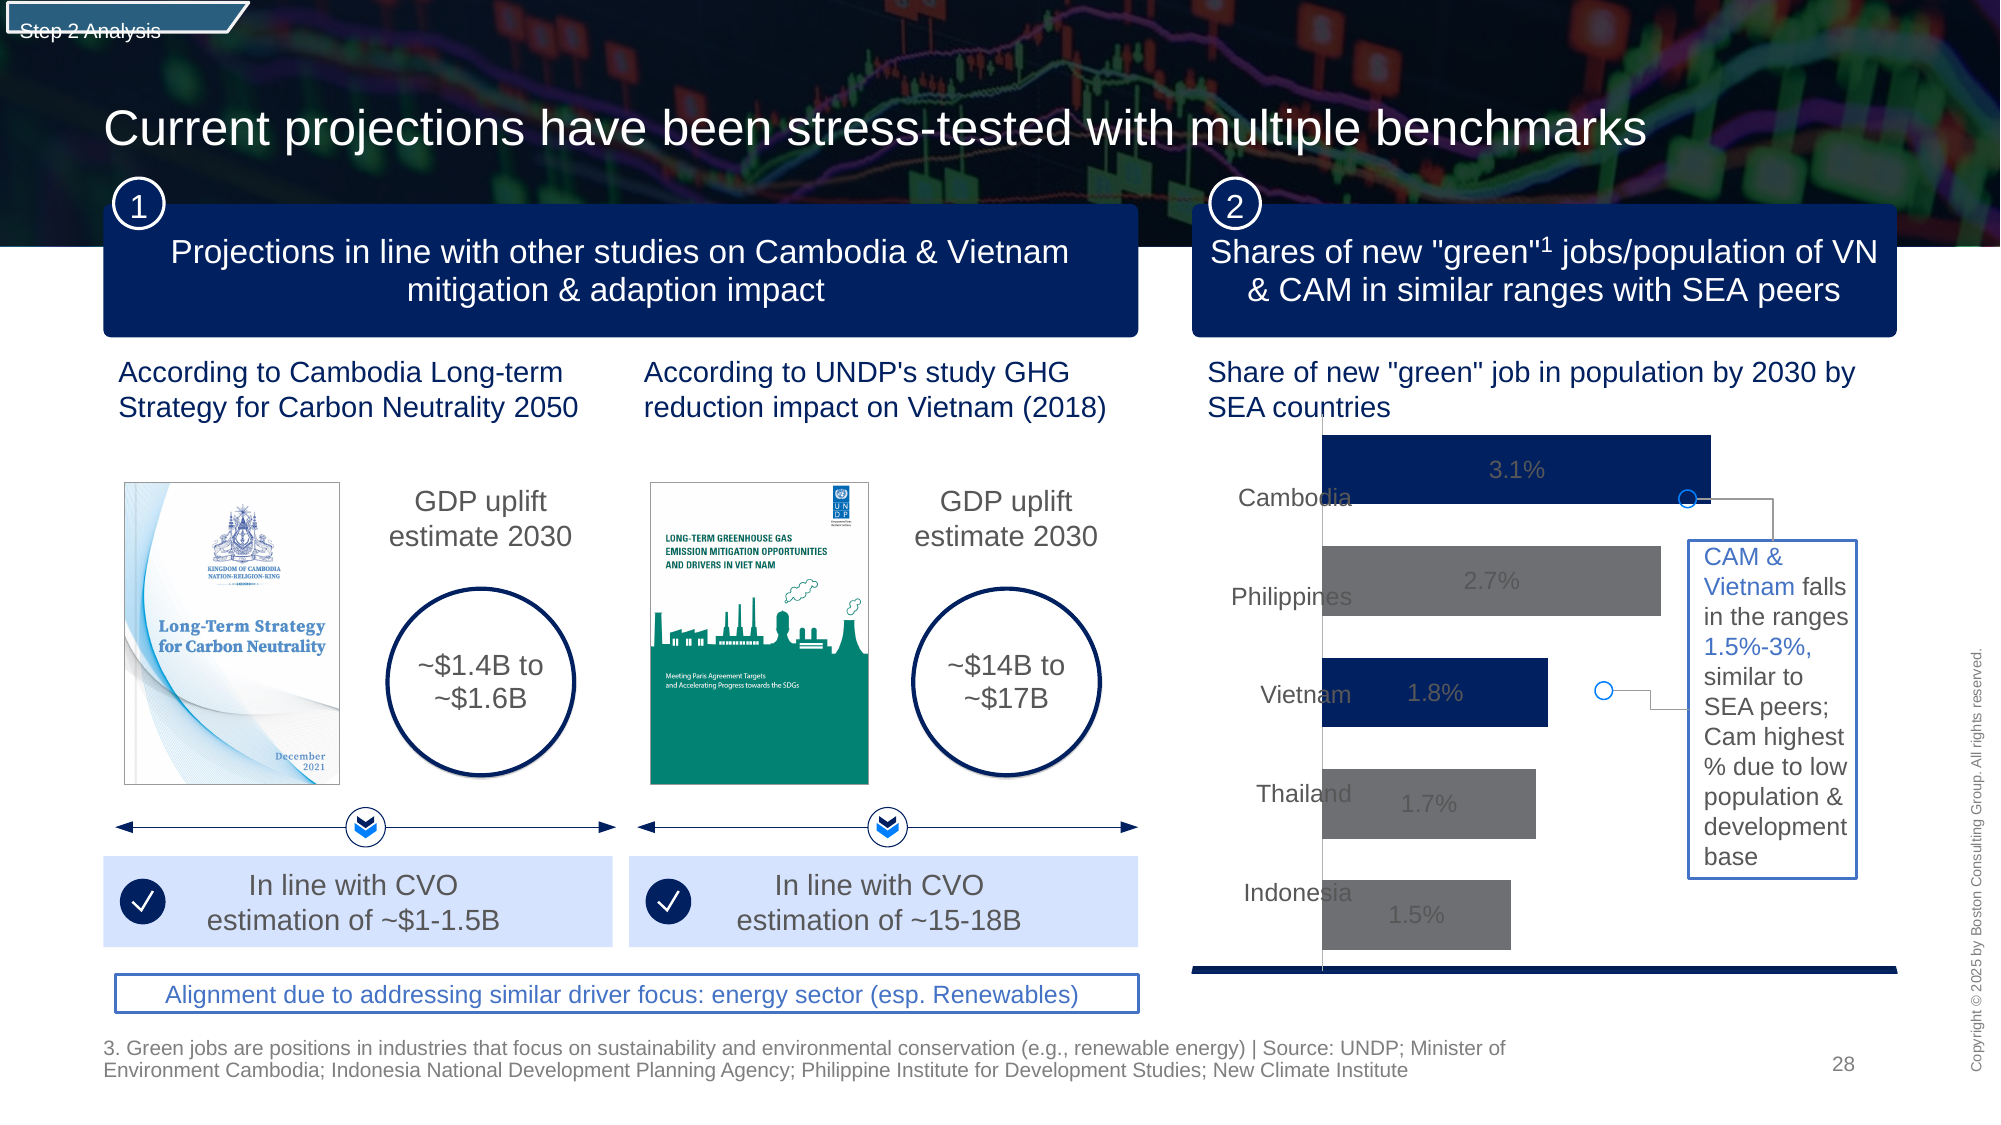

Step 2 Analysis
# Current projections have been stress-tested with multiple benchmarks
1
2
Projections in line with other studies on Cambodia & Vietnam mitigation & adaption impact
Shares of new "green"1 jobs/population of VN & CAM in similar ranges with SEA peers
According to Cambodia Long-term Strategy for Carbon Neutrality 2050
According to UNDP's study GHG reduction impact on Vietnam (2018)
Share of new "green" job in population by 2030 by SEA countries
### Chart
| Category | Series1 |
|---|---|
| 1 | 3.1 |
| 2 | 2.7 |
| 3 | 1.8 |
| 4 | 1.7 |
| 5 | 1.5 |Cambodia
GDP uplift estimate 2030
~$1.4B to
~$1.6B
GDP uplift estimate 2030
~$14B to
~$17B
CAM & Vietnam falls in the ranges 1.5%-3%, similar to SEA peers; Cam highest % due to low population & development base
Philippines
Vietnam
Thailand
In line with CVO
estimation of ~$1-1.5B
In line with CVO
estimation of ~15-18B
Indonesia
Alignment due to addressing similar driver focus: energy sector (esp. Renewables)
3. Green jobs are positions in industries that focus on sustainability and environmental conservation (e.g., renewable energy) | Source: UNDP; Minister of Environment Cambodia; Indonesia National Development Planning Agency; Philippine Institute for Development Studies; New Climate Institute